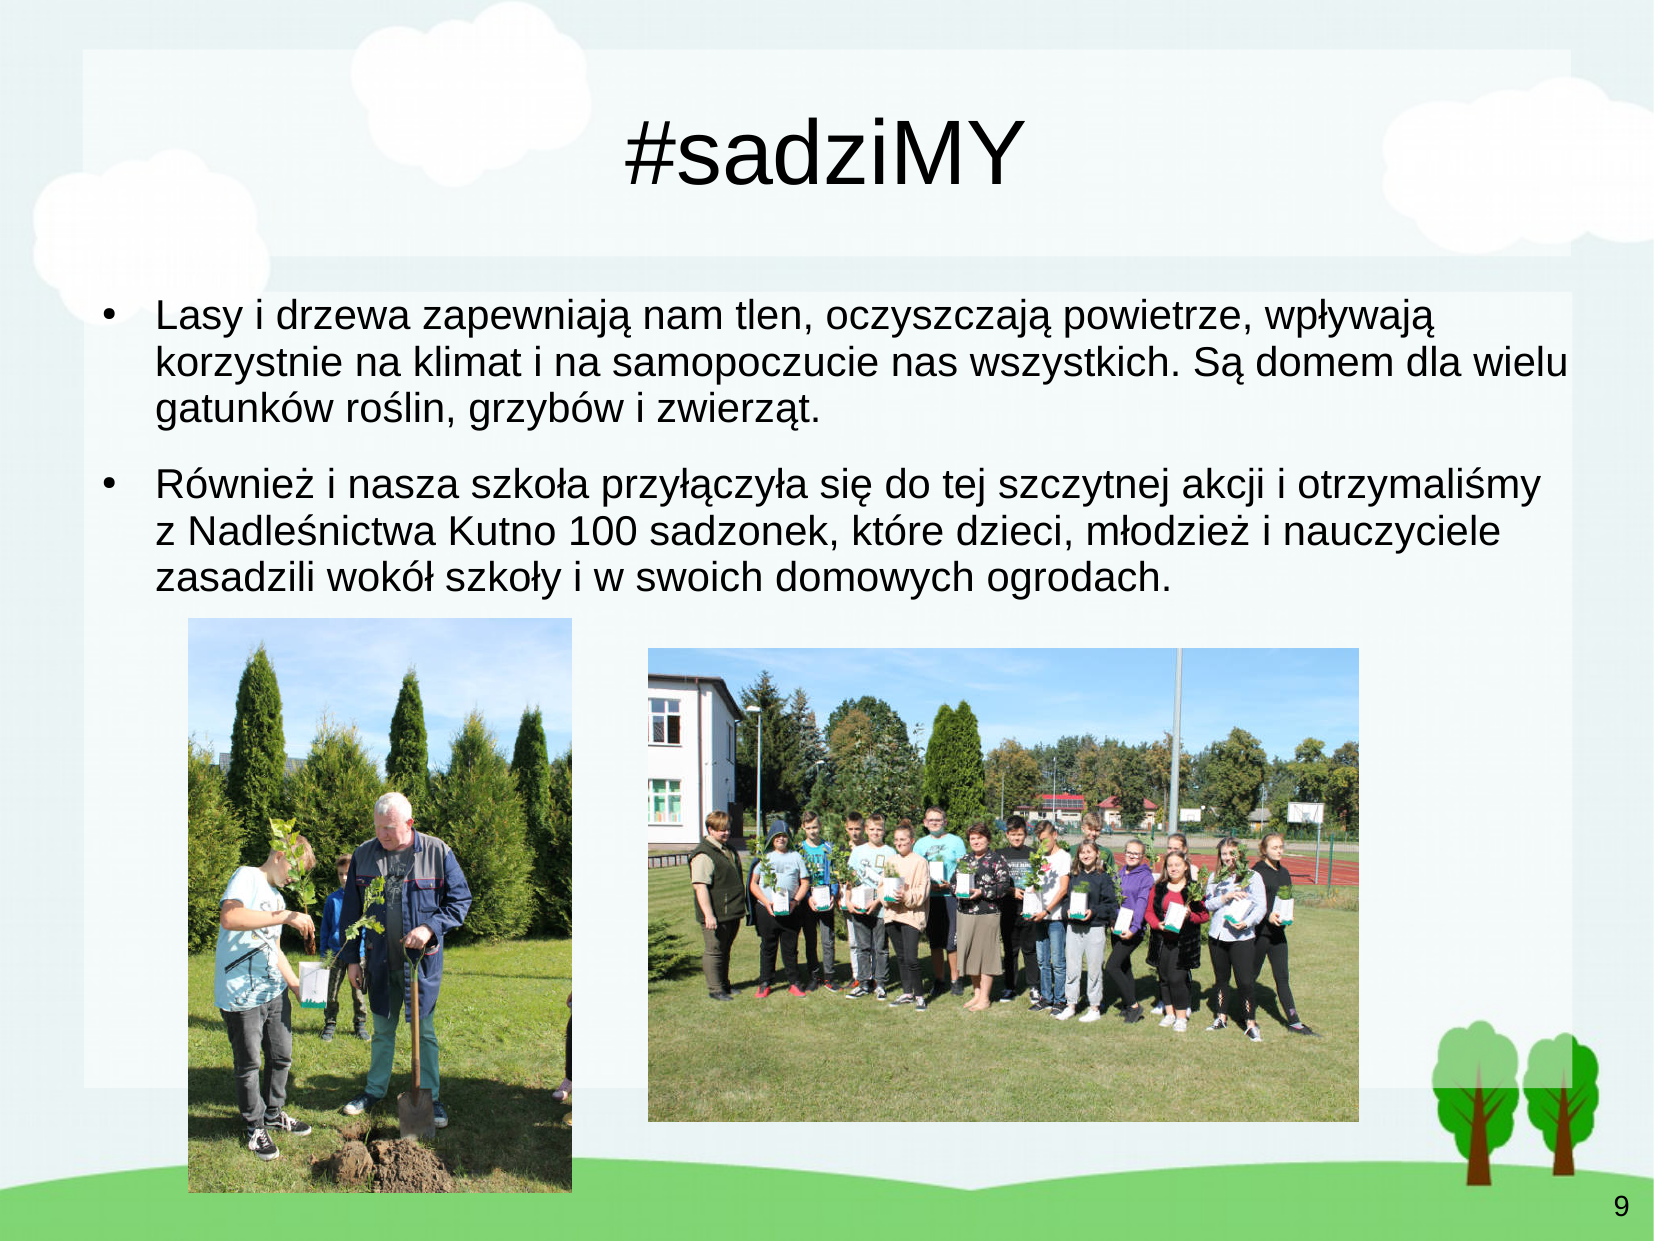

# #sadziMY
Lasy i drzewa zapewniają nam tlen, oczyszczają powietrze, wpływają korzystnie na klimat i na samopoczucie nas wszystkich. Są domem dla wielu gatunków roślin, grzybów i zwierząt.
Również i nasza szkoła przyłączyła się do tej szczytnej akcji i otrzymaliśmy z Nadleśnictwa Kutno 100 sadzonek, które dzieci, młodzież i nauczyciele zasadzili wokół szkoły i w swoich domowych ogrodach.
9